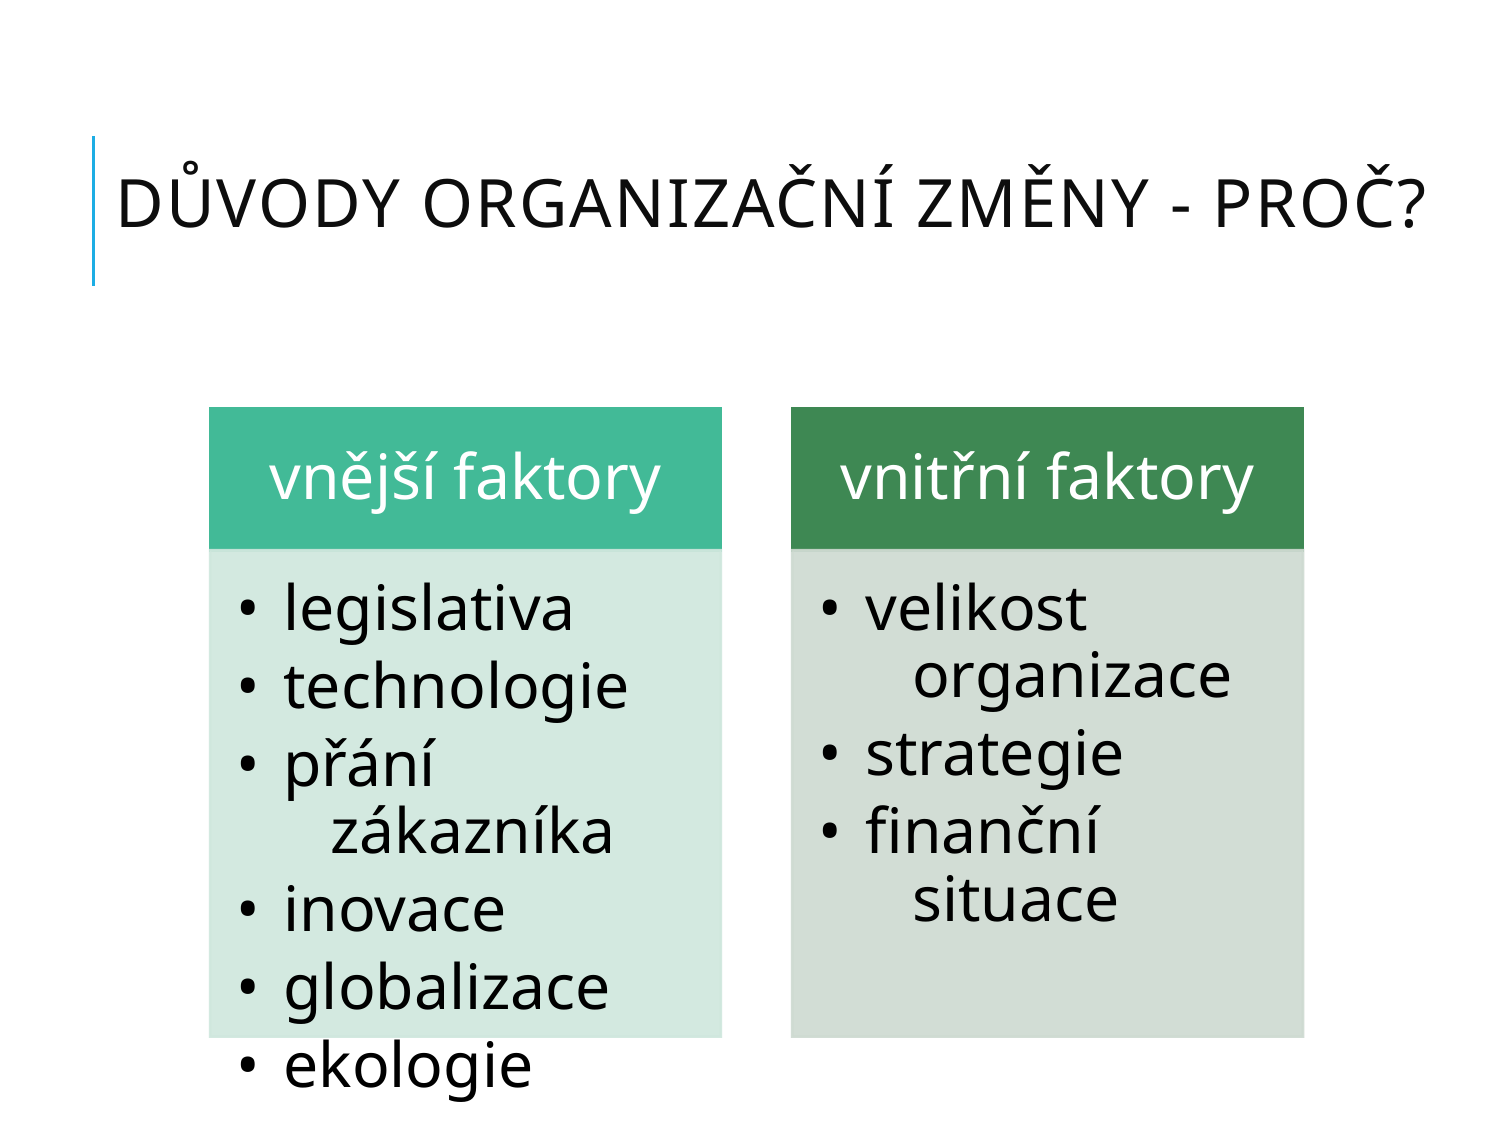

# Důvody organizační změny - PROČ?
vnější faktory
vnitřní faktory
legislativa
technologie
přání zákazníka
inovace
globalizace
ekologie
velikost organizace
strategie
finanční situace